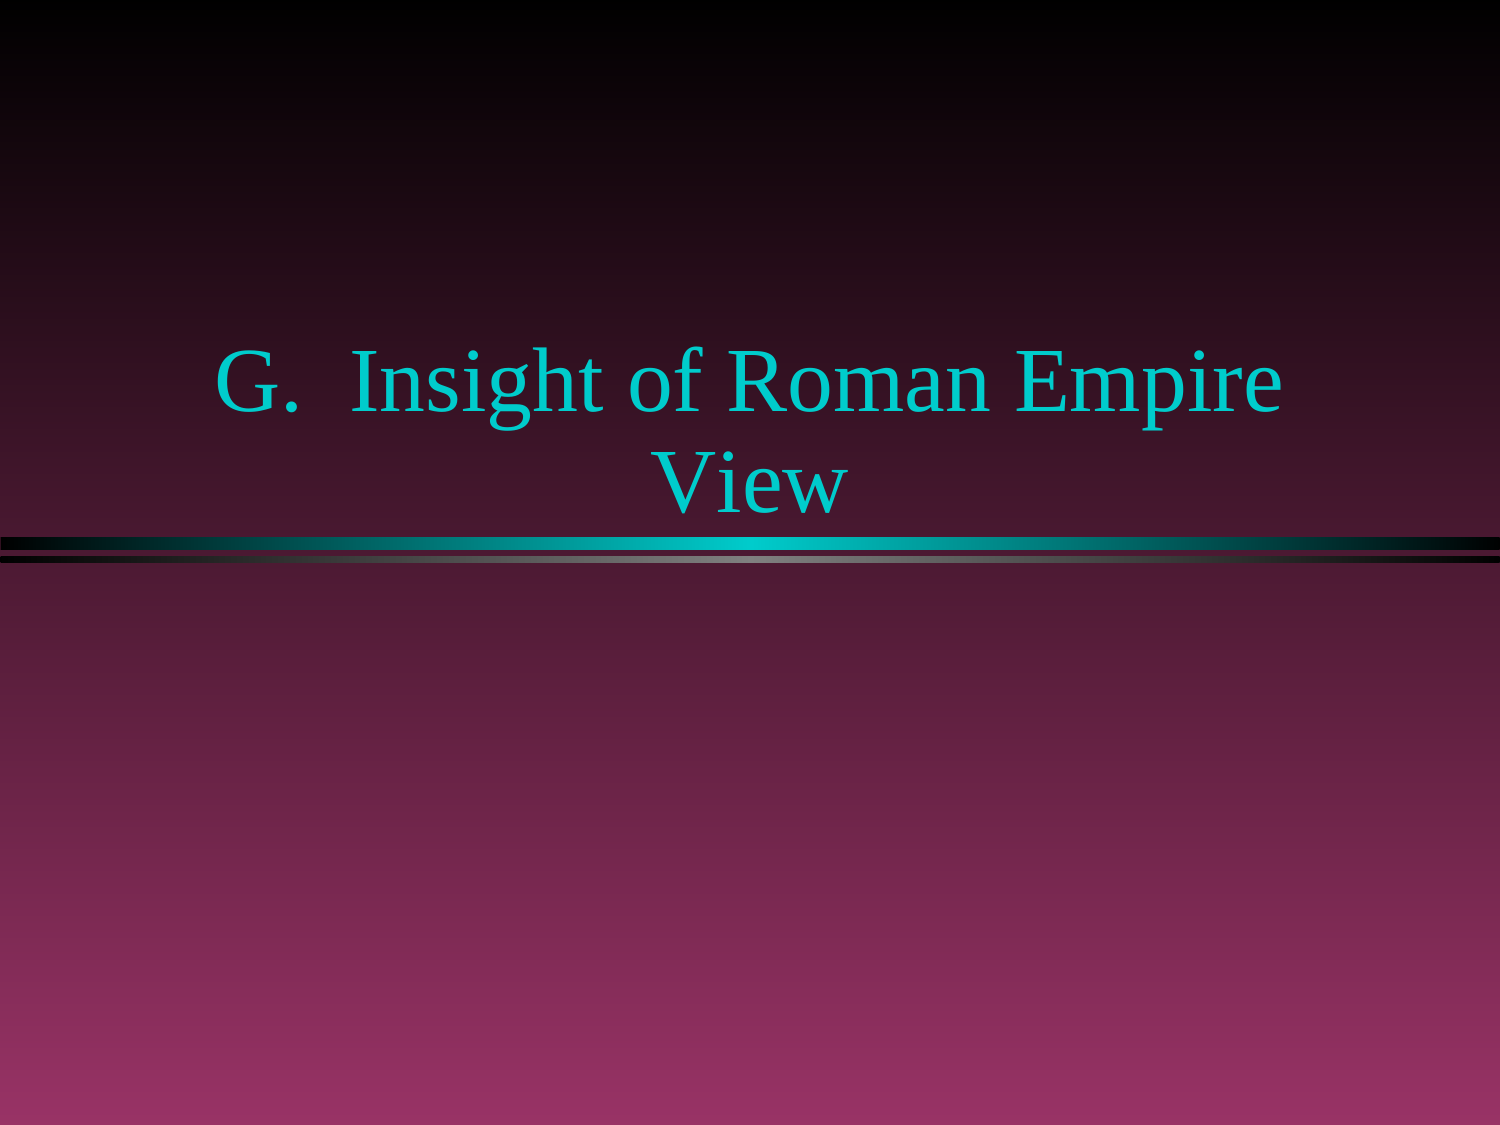

# G. Insight of Roman Empire View